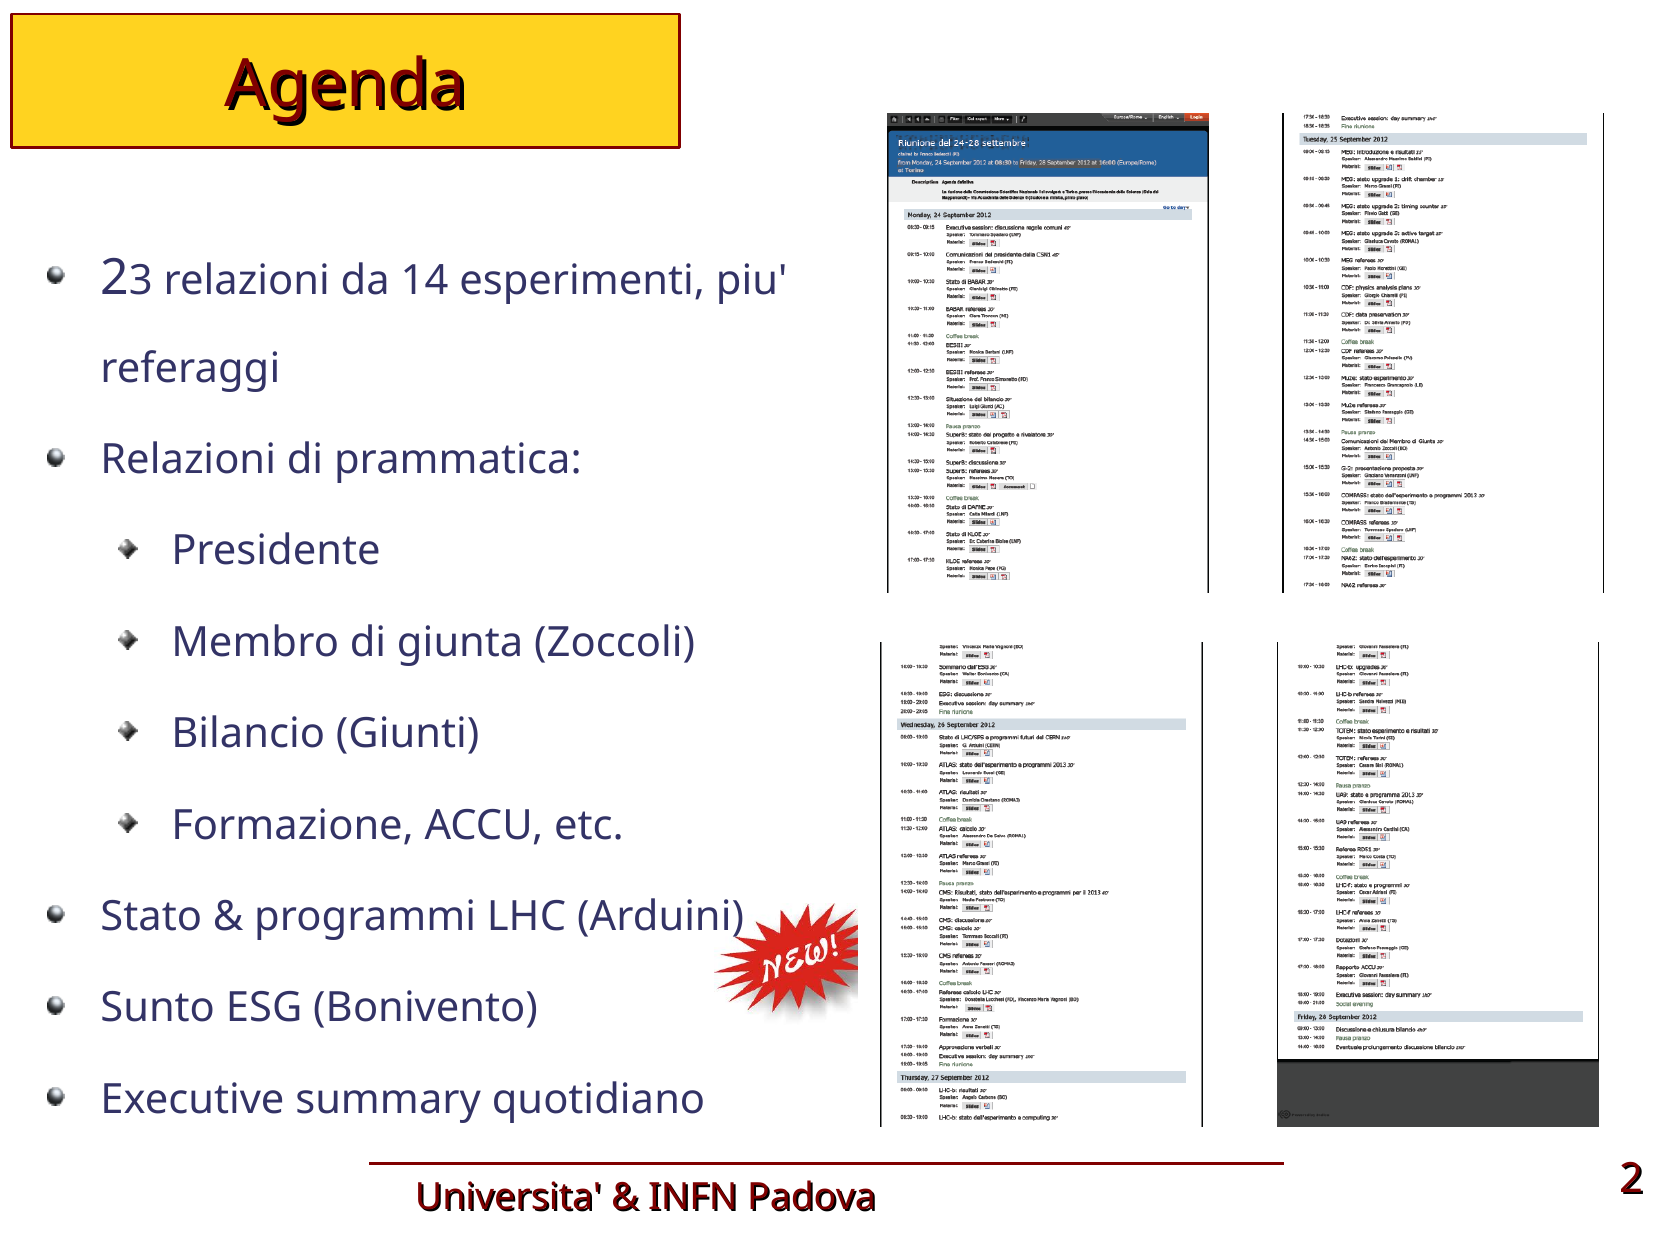

# Agenda
23 relazioni da 14 esperimenti, piu' referaggi
Relazioni di prammatica:
Presidente
Membro di giunta (Zoccoli)
Bilancio (Giunti)
Formazione, ACCU, etc.
Stato & programmi LHC (Arduini)
Sunto ESG (Bonivento)
Executive summary quotidiano